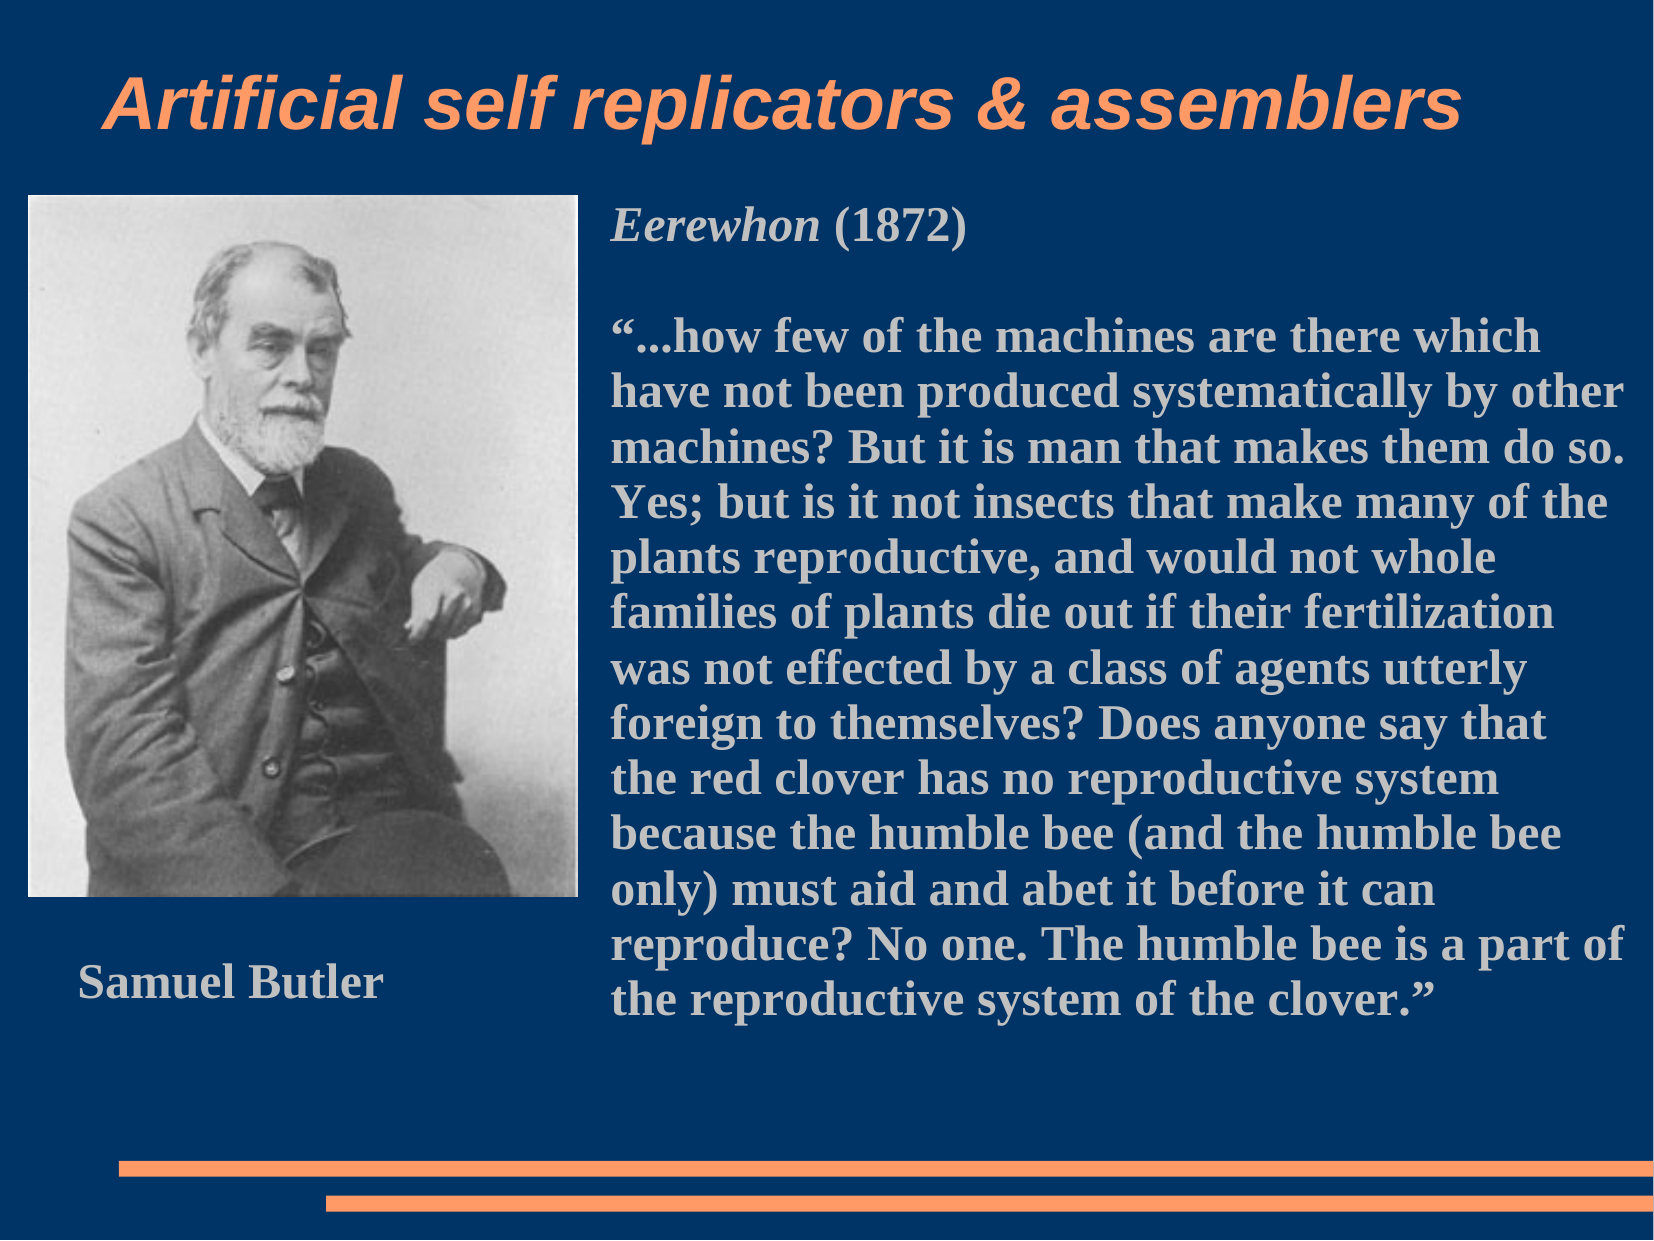

# Artificial self replicators & assemblers
Eerewhon (1872)
“...how few of the machines are there which have not been produced systematically by other machines? But it is man that makes them do so. Yes; but is it not insects that make many of the plants reproductive, and would not whole families of plants die out if their fertilization was not effected by a class of agents utterly foreign to themselves? Does anyone say that the red clover has no reproductive system because the humble bee (and the humble bee only) must aid and abet it before it can reproduce? No one. The humble bee is a part of the reproductive system of the clover.”
Samuel Butler